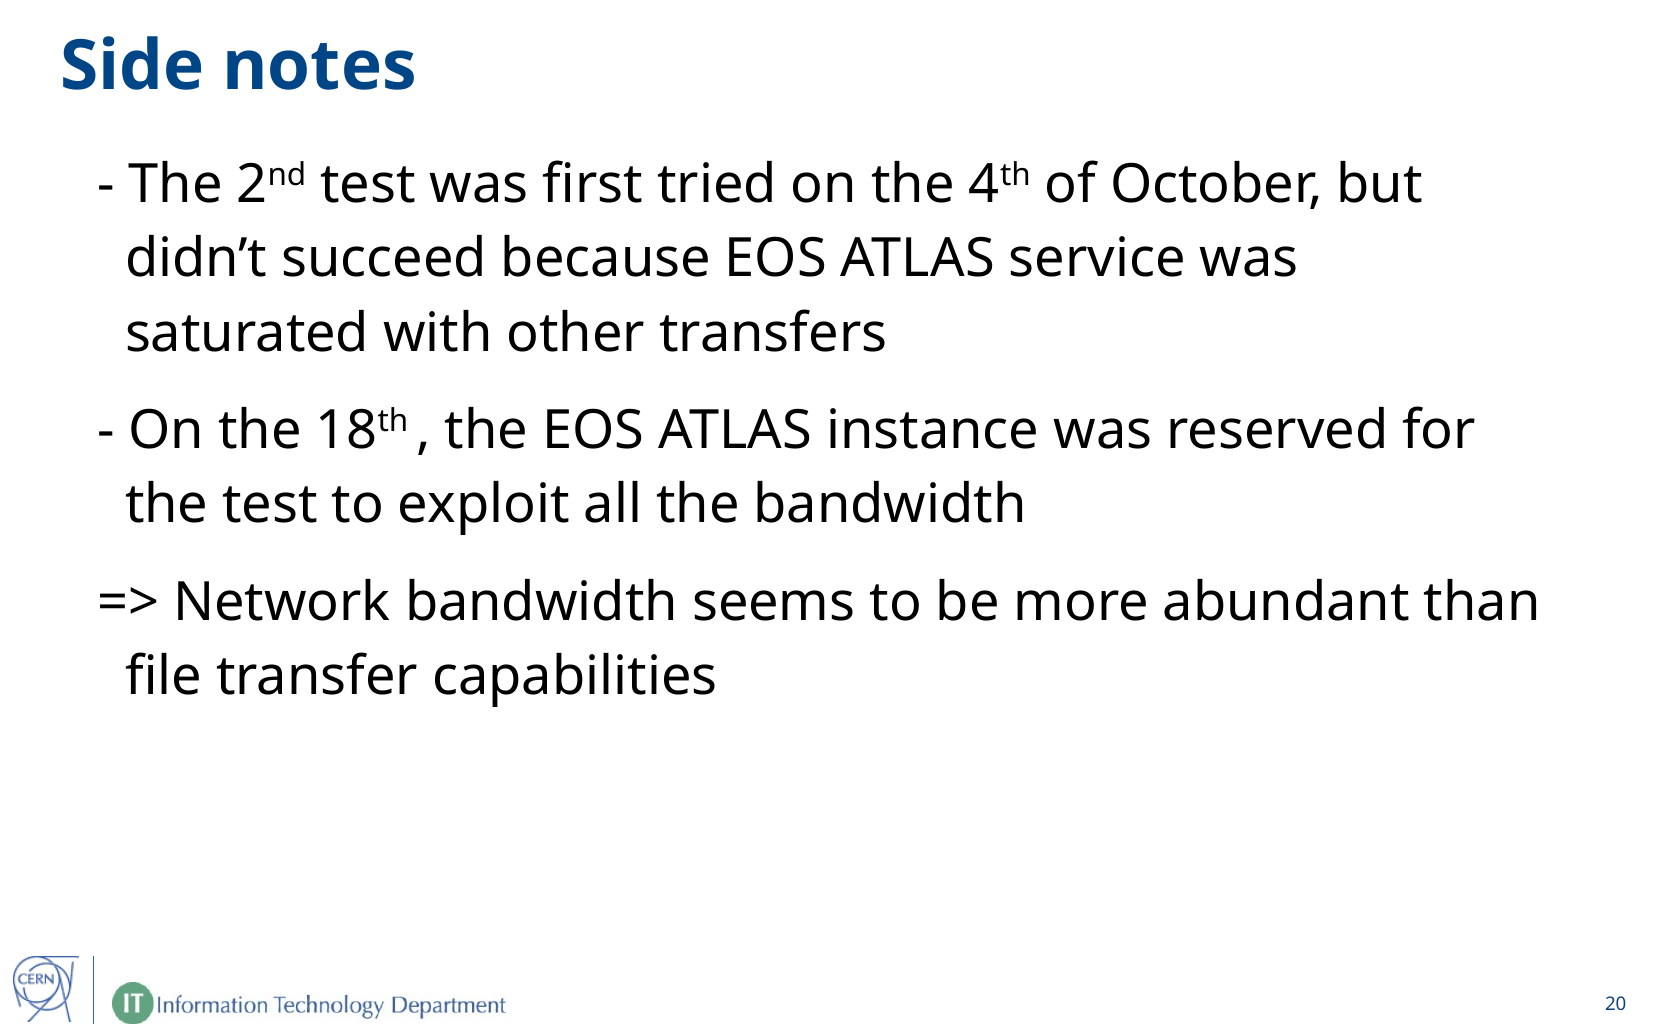

# Side notes
- The 2nd test was first tried on the 4th of October, but didn’t succeed because EOS ATLAS service was saturated with other transfers
- On the 18th , the EOS ATLAS instance was reserved for the test to exploit all the bandwidth
=> Network bandwidth seems to be more abundant than file transfer capabilities